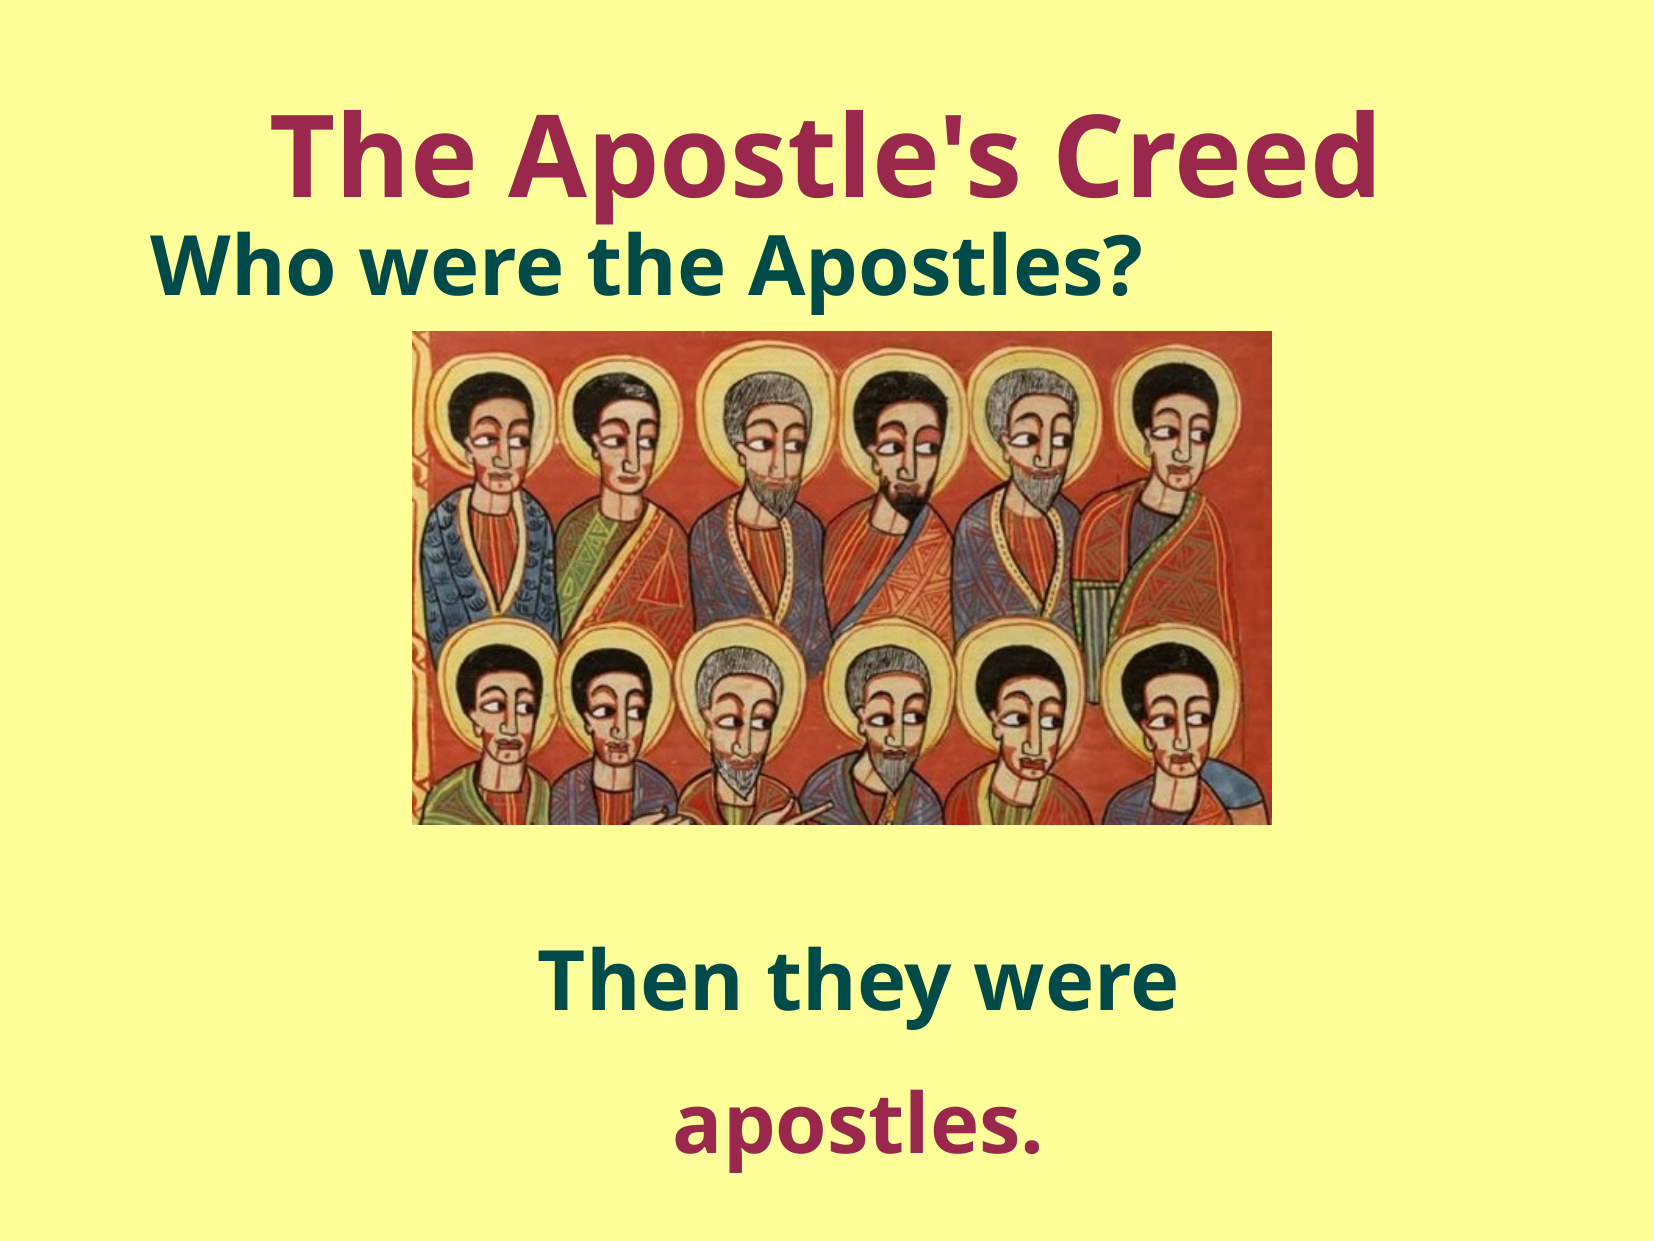

# The Apostle's Creed
Who were the Apostles?
Then they were
apostles.